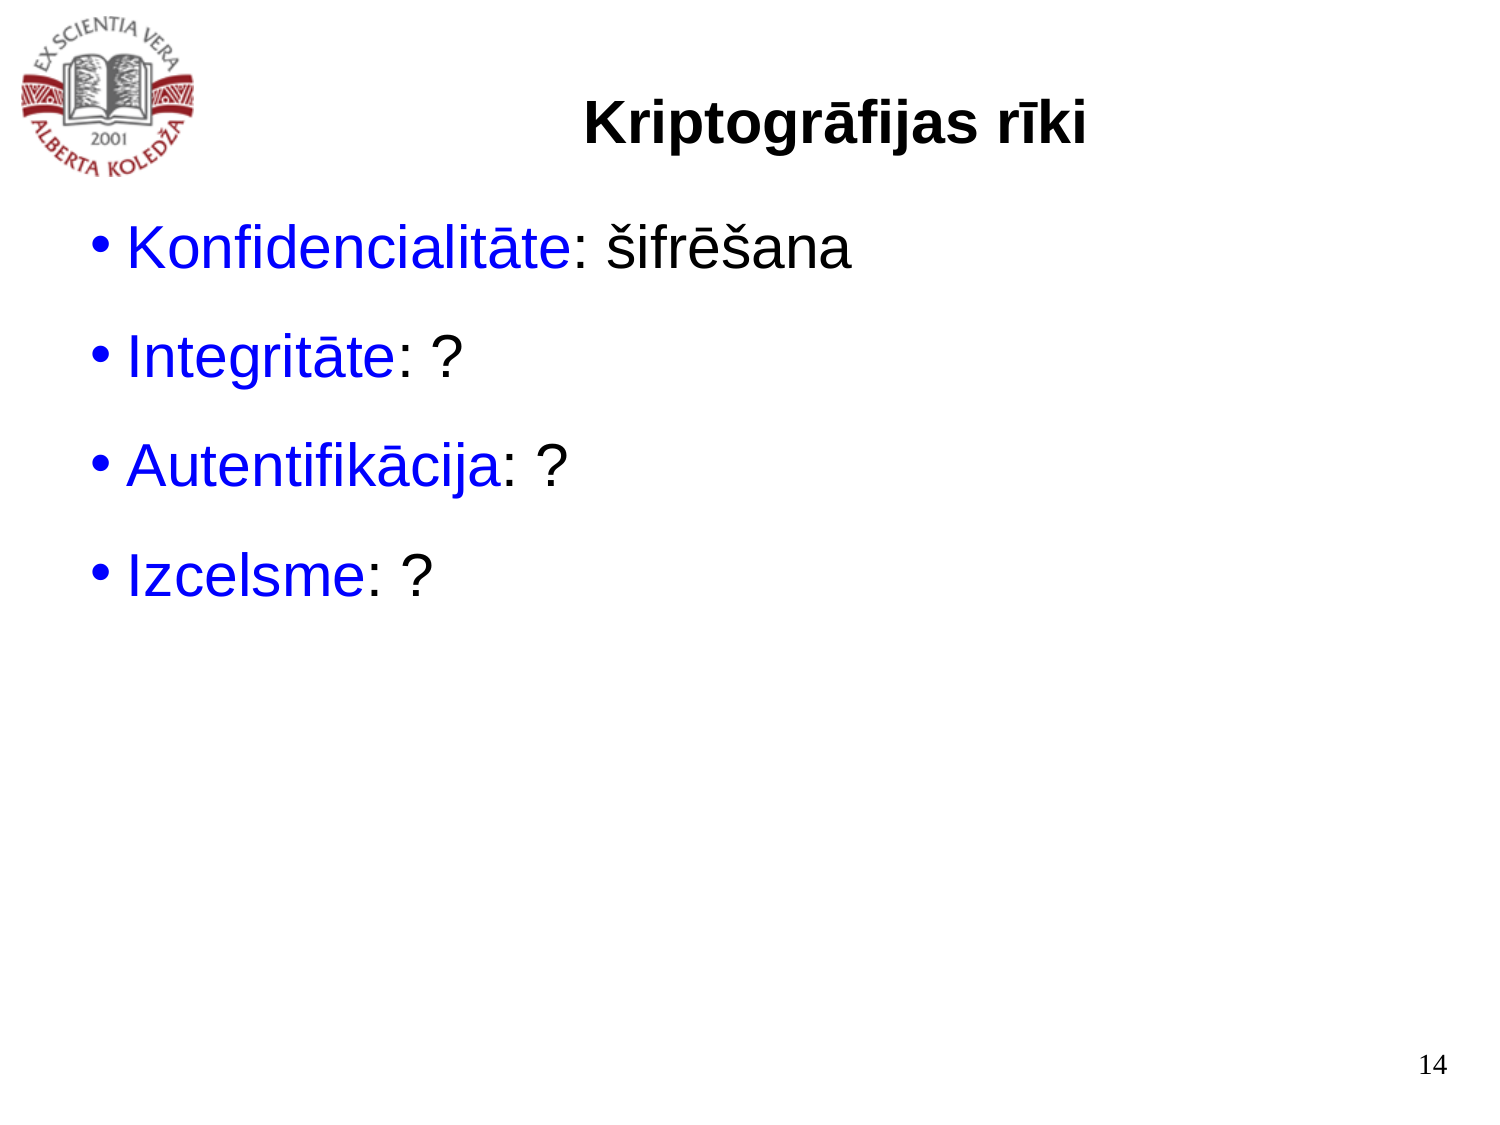

# Kriptogrāfijas rīki
Konfidencialitāte: šifrēšana
Integritāte: ?
Autentifikācija: ?
Izcelsme: ?